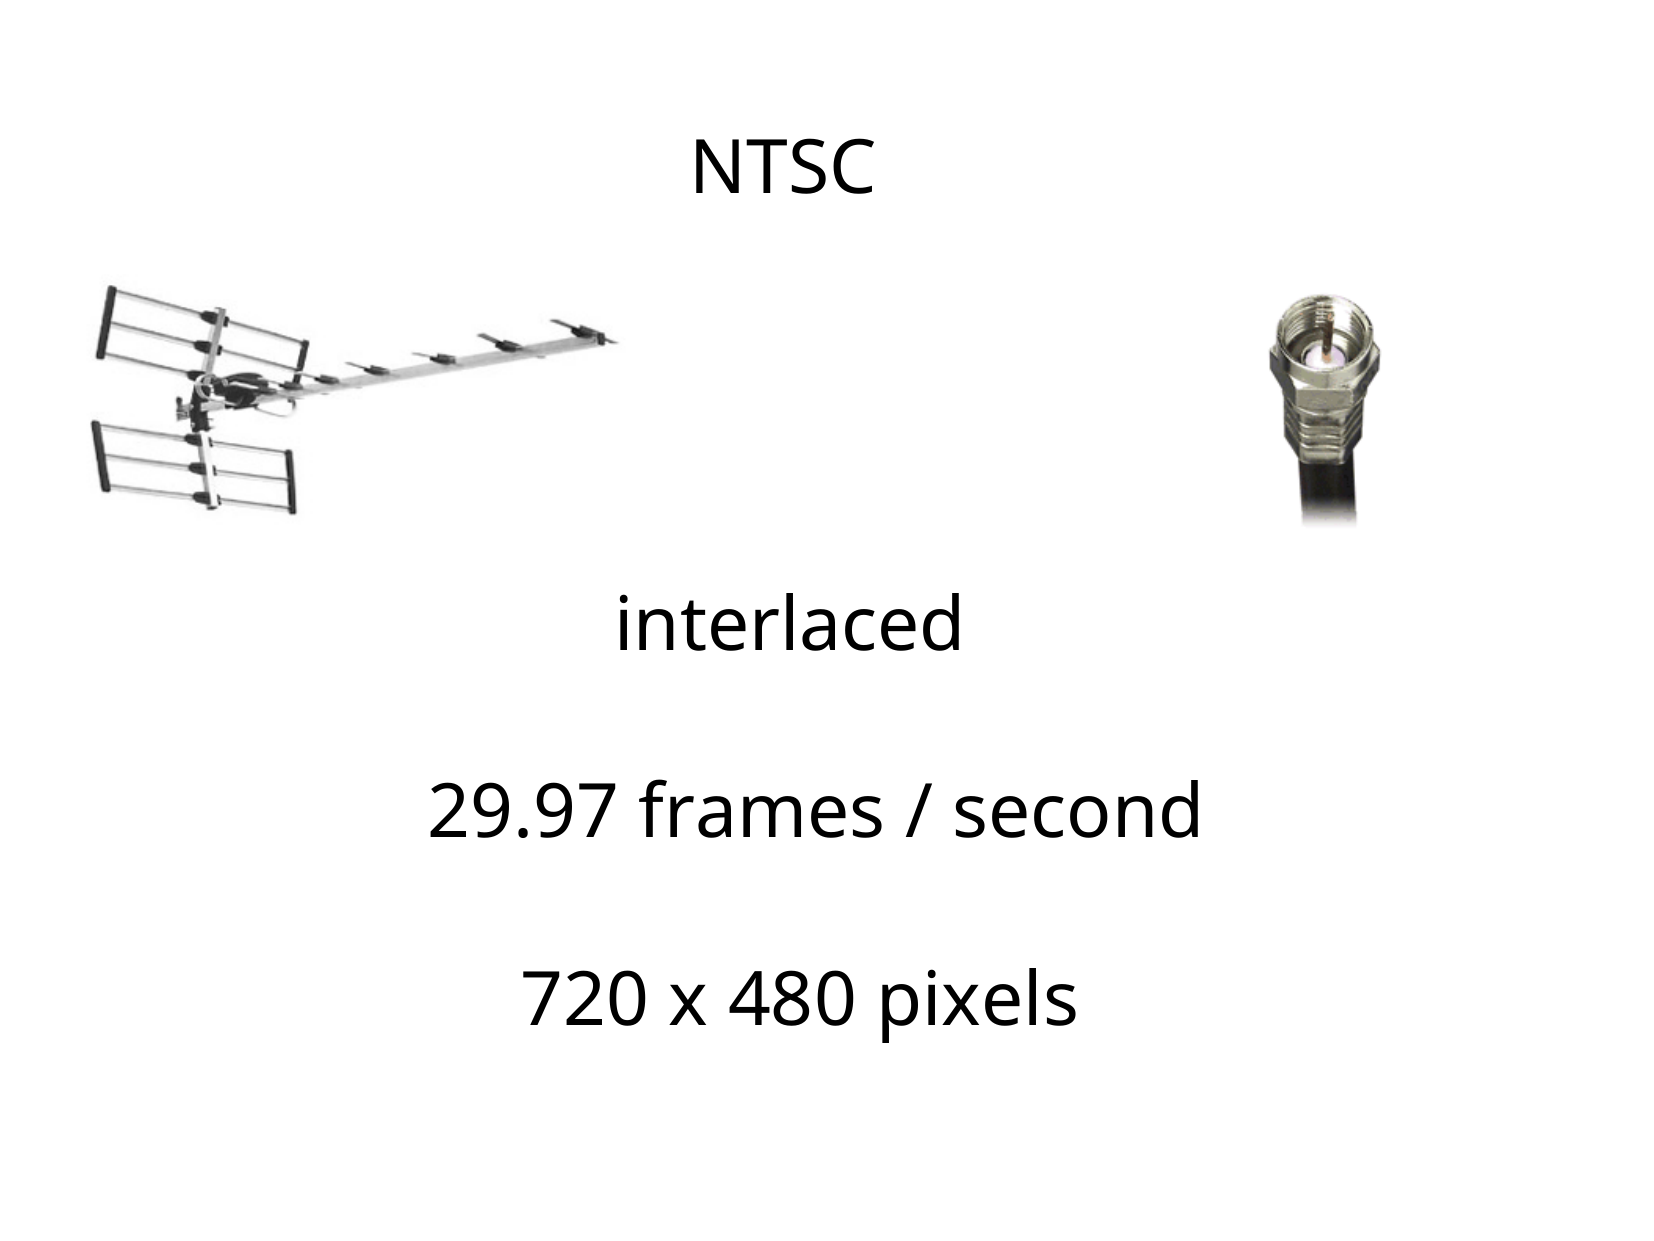

NTSC
interlaced
29.97 frames / second
720 x 480 pixels